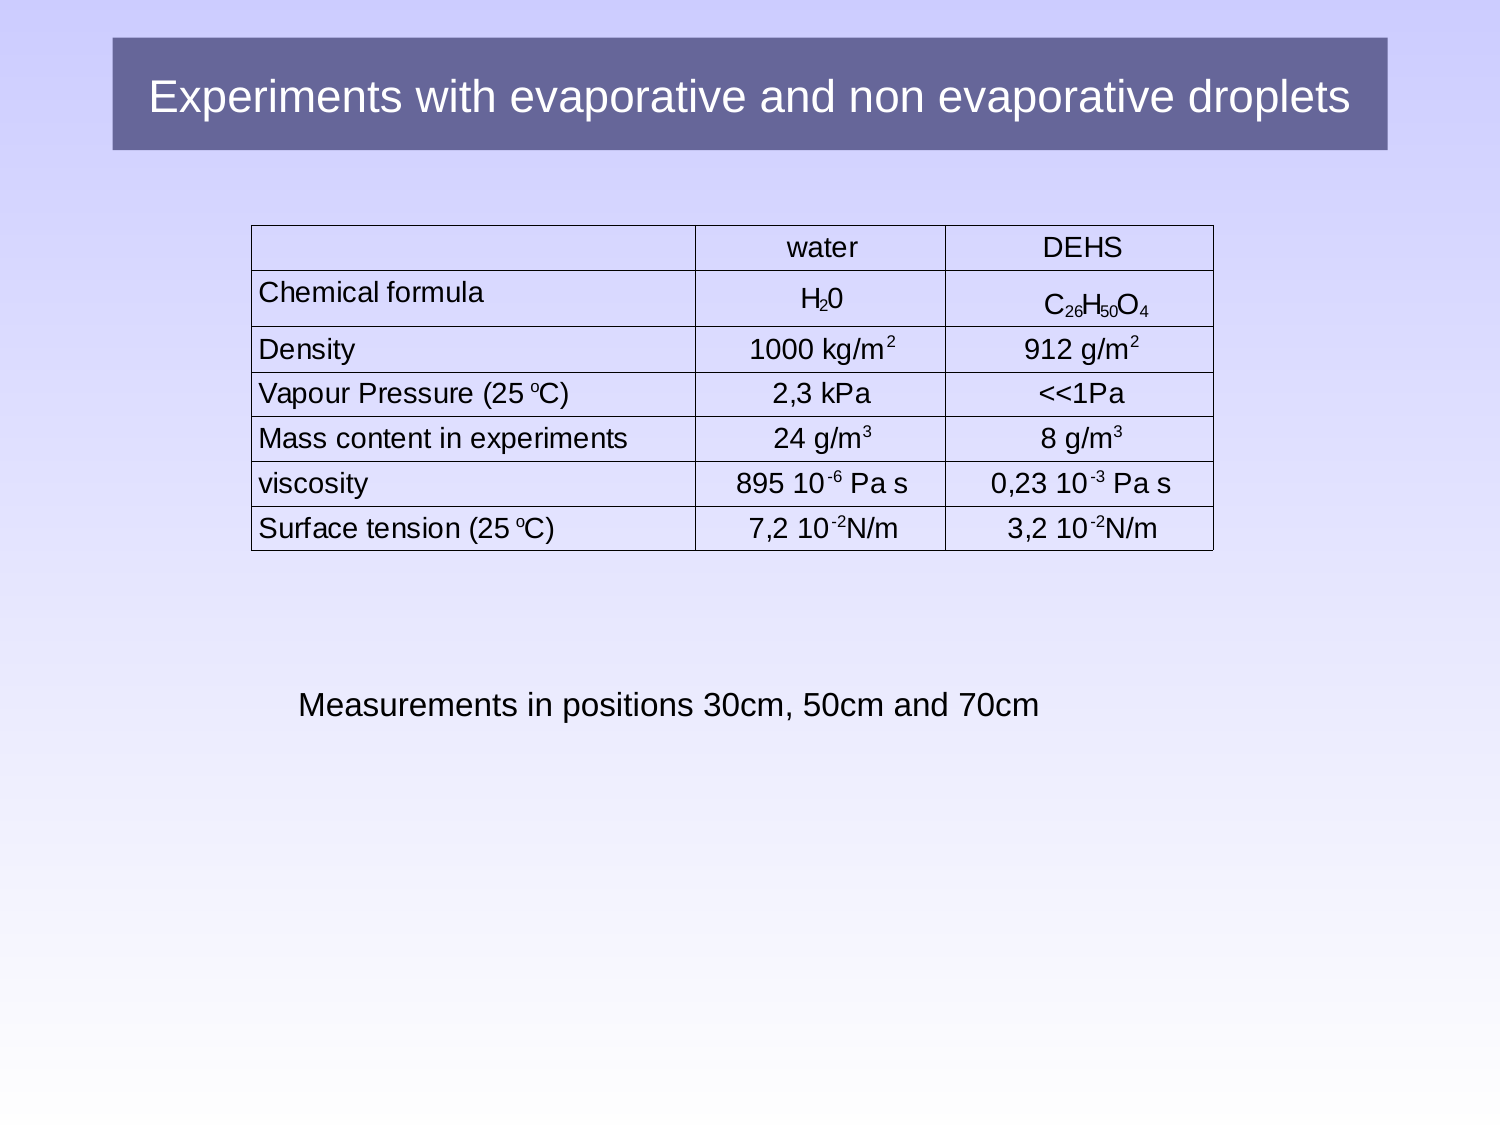

Experiments with evaporative and non evaporative droplets
Measurements in positions 30cm, 50cm and 70cm